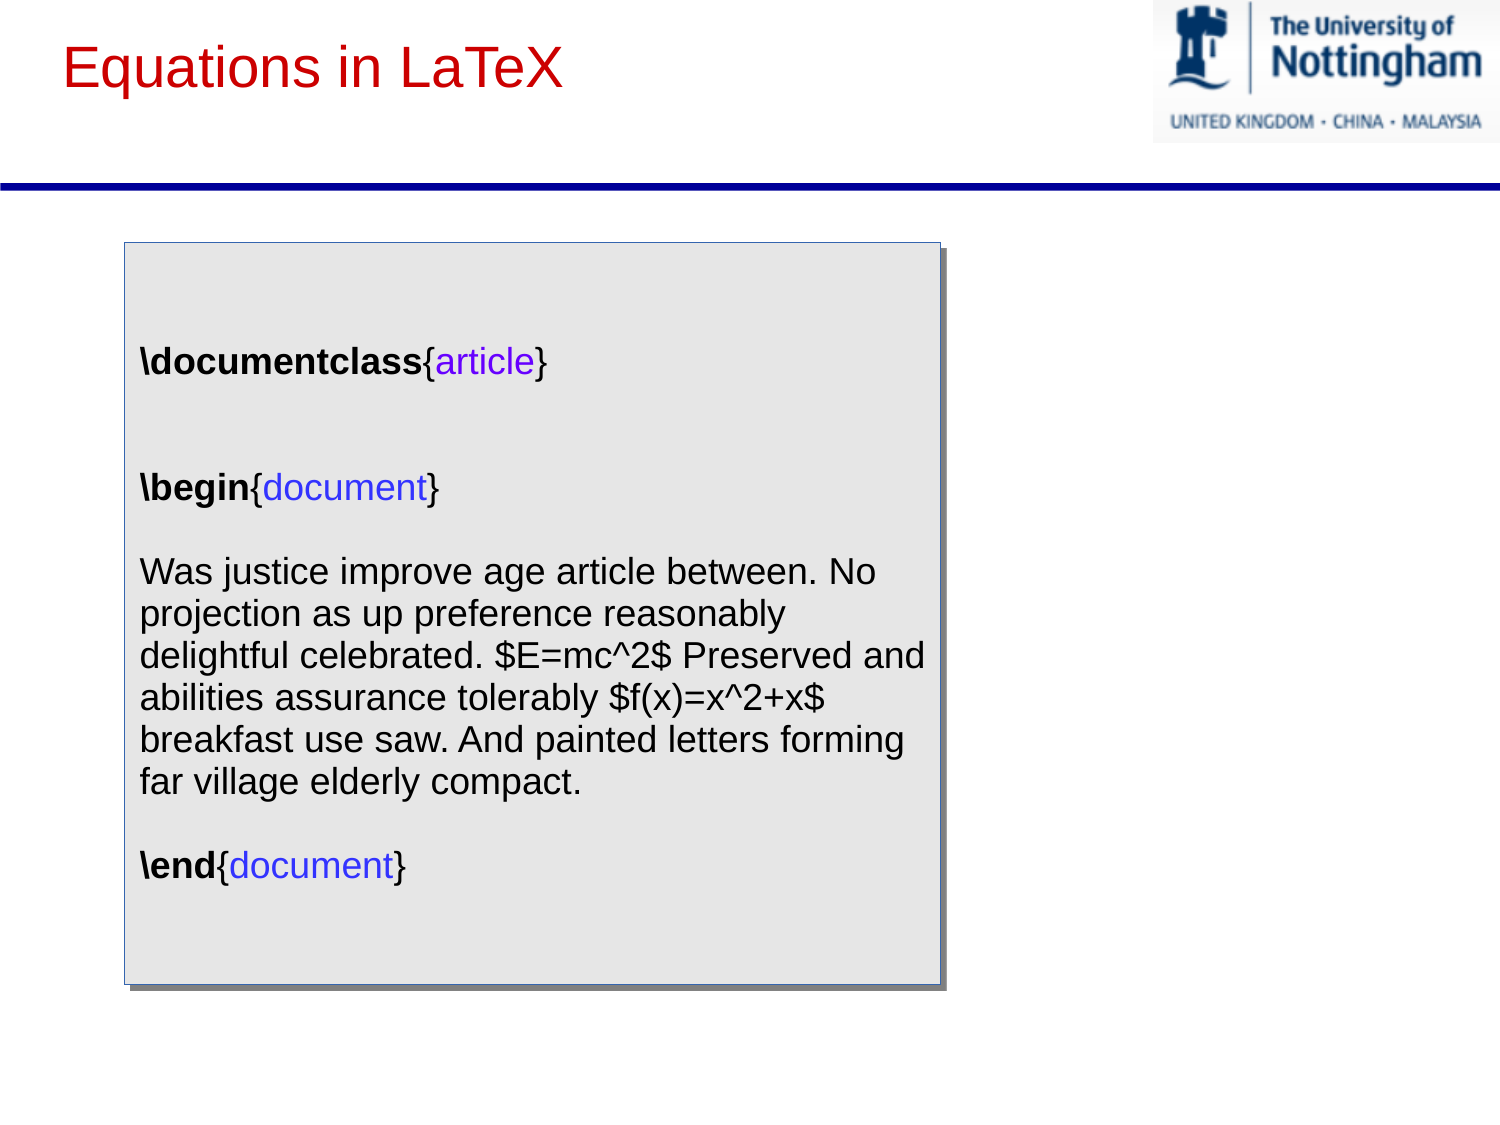

Equations in LaTeX
\documentclass{article}
\begin{document}
Was justice improve age article between. No projection as up preference reasonably delightful celebrated. $E=mc^2$ Preserved and abilities assurance tolerably $f(x)=x^2+x$ breakfast use saw. And painted letters forming far village elderly compact.
\end{document}